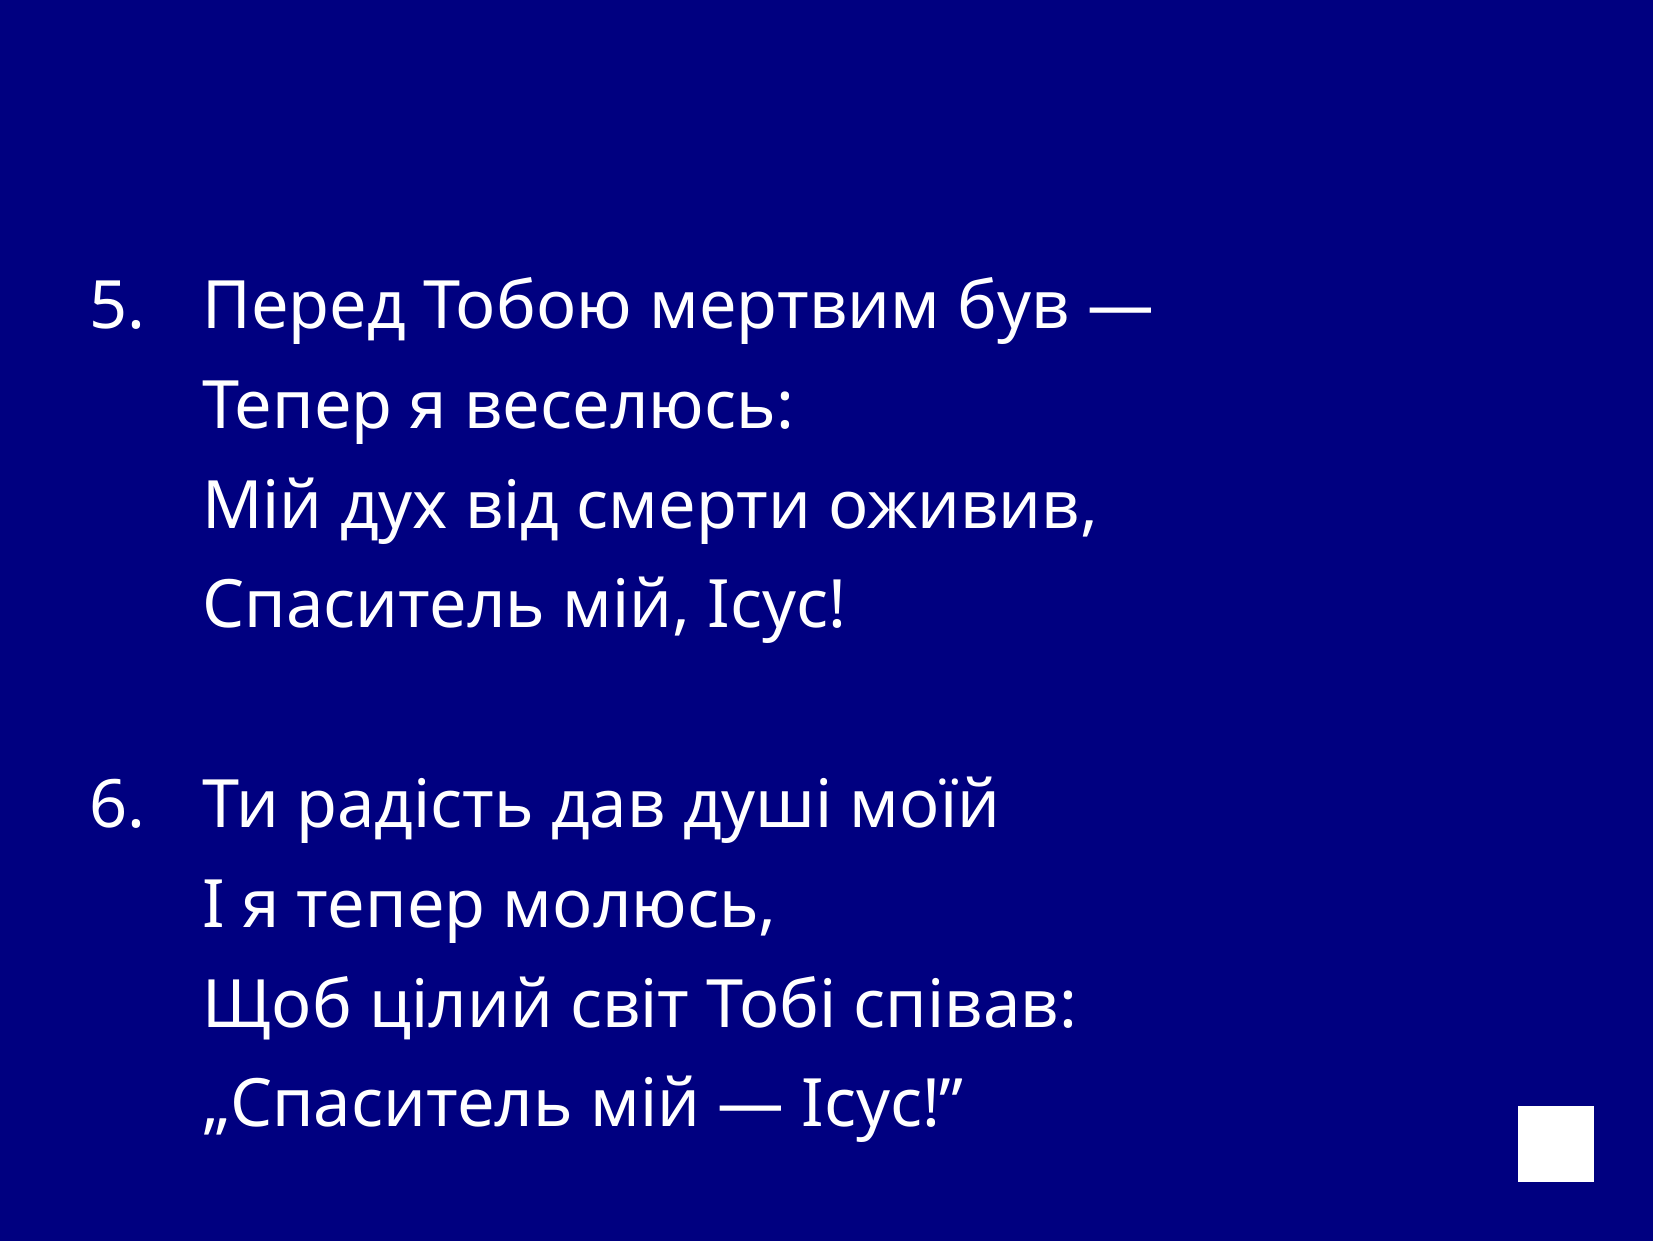

5.	Перед Тобою мертвим був ―
	Тепер я веселюсь:
	Мій дух від смерти оживив,
	Спаситель мій, Ісус!
6.	Ти радість дав душі моїй
	І я тепер молюсь,
	Щоб цілий світ Тобі співав:
	„Спаситель мій ― Ісус!”